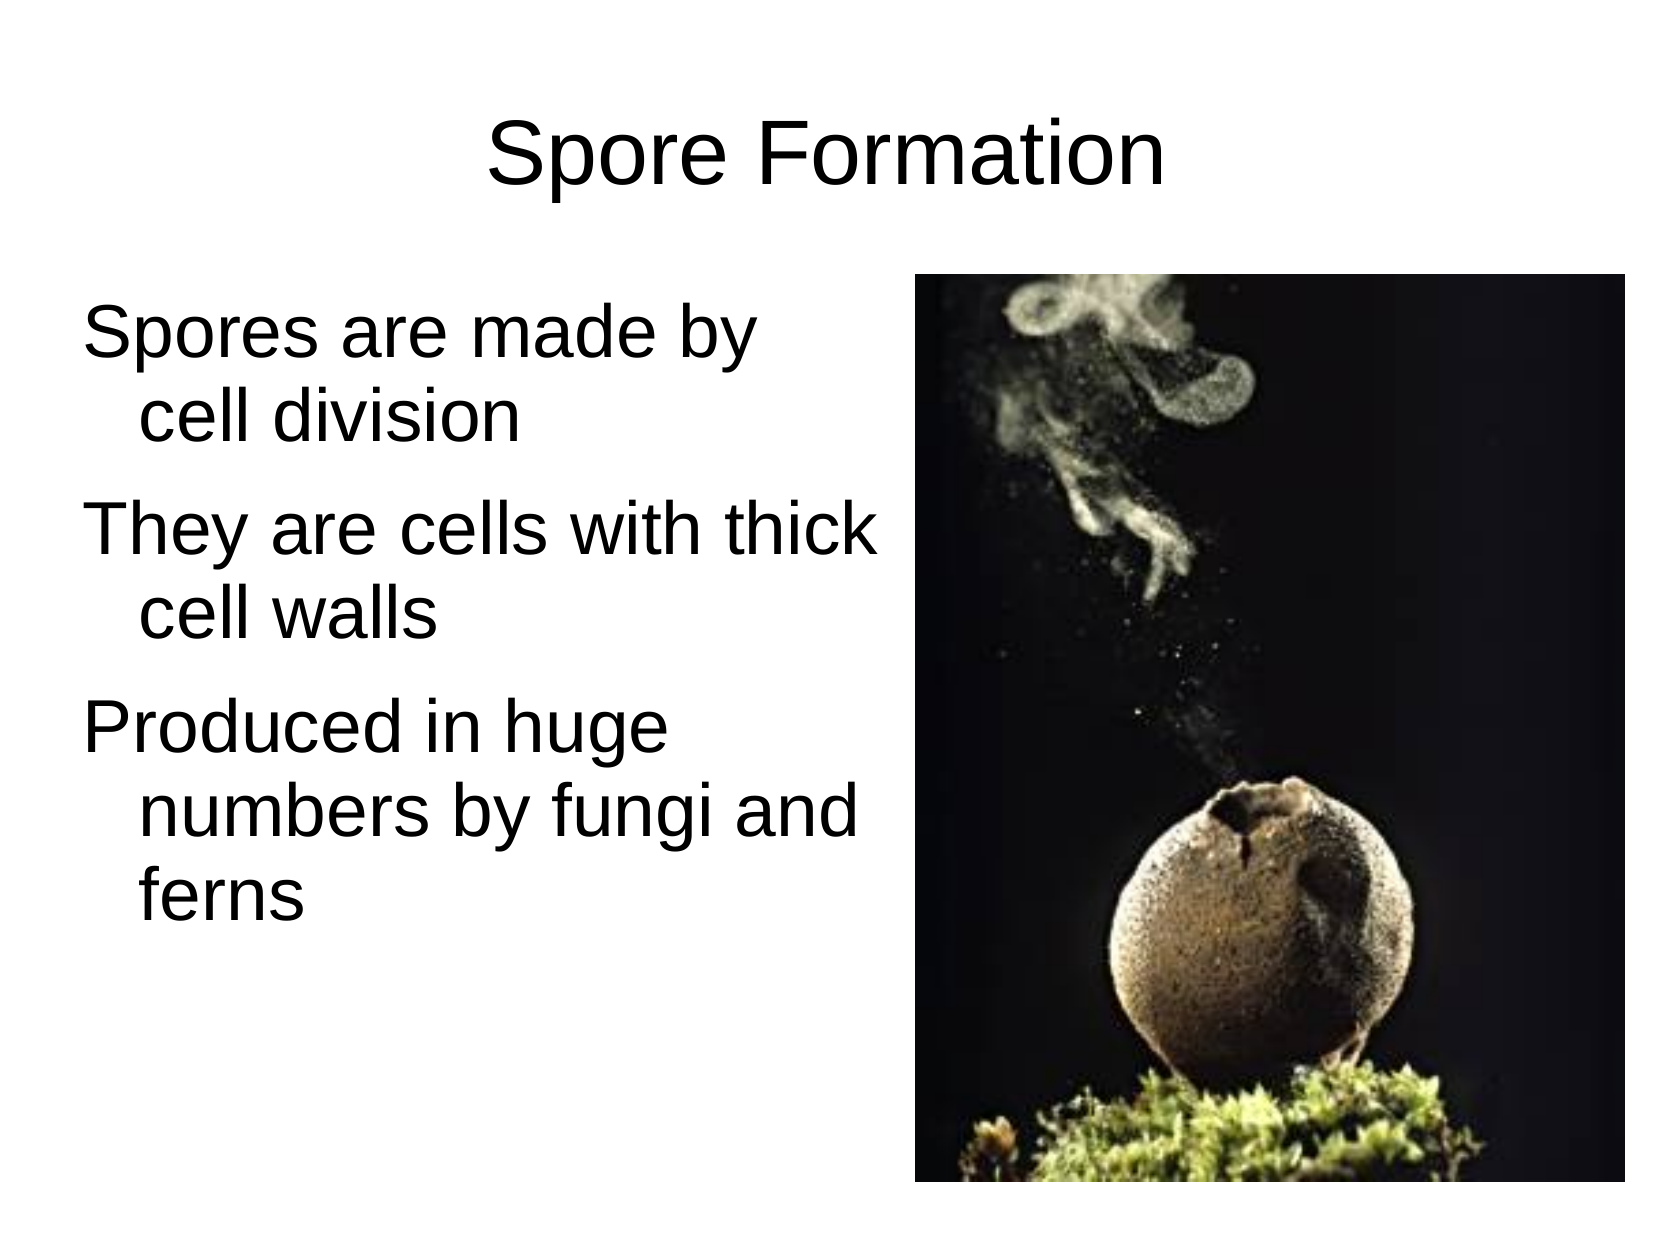

# Spore Formation
Spores are made by cell division
They are cells with thick cell walls
Produced in huge numbers by fungi and ferns